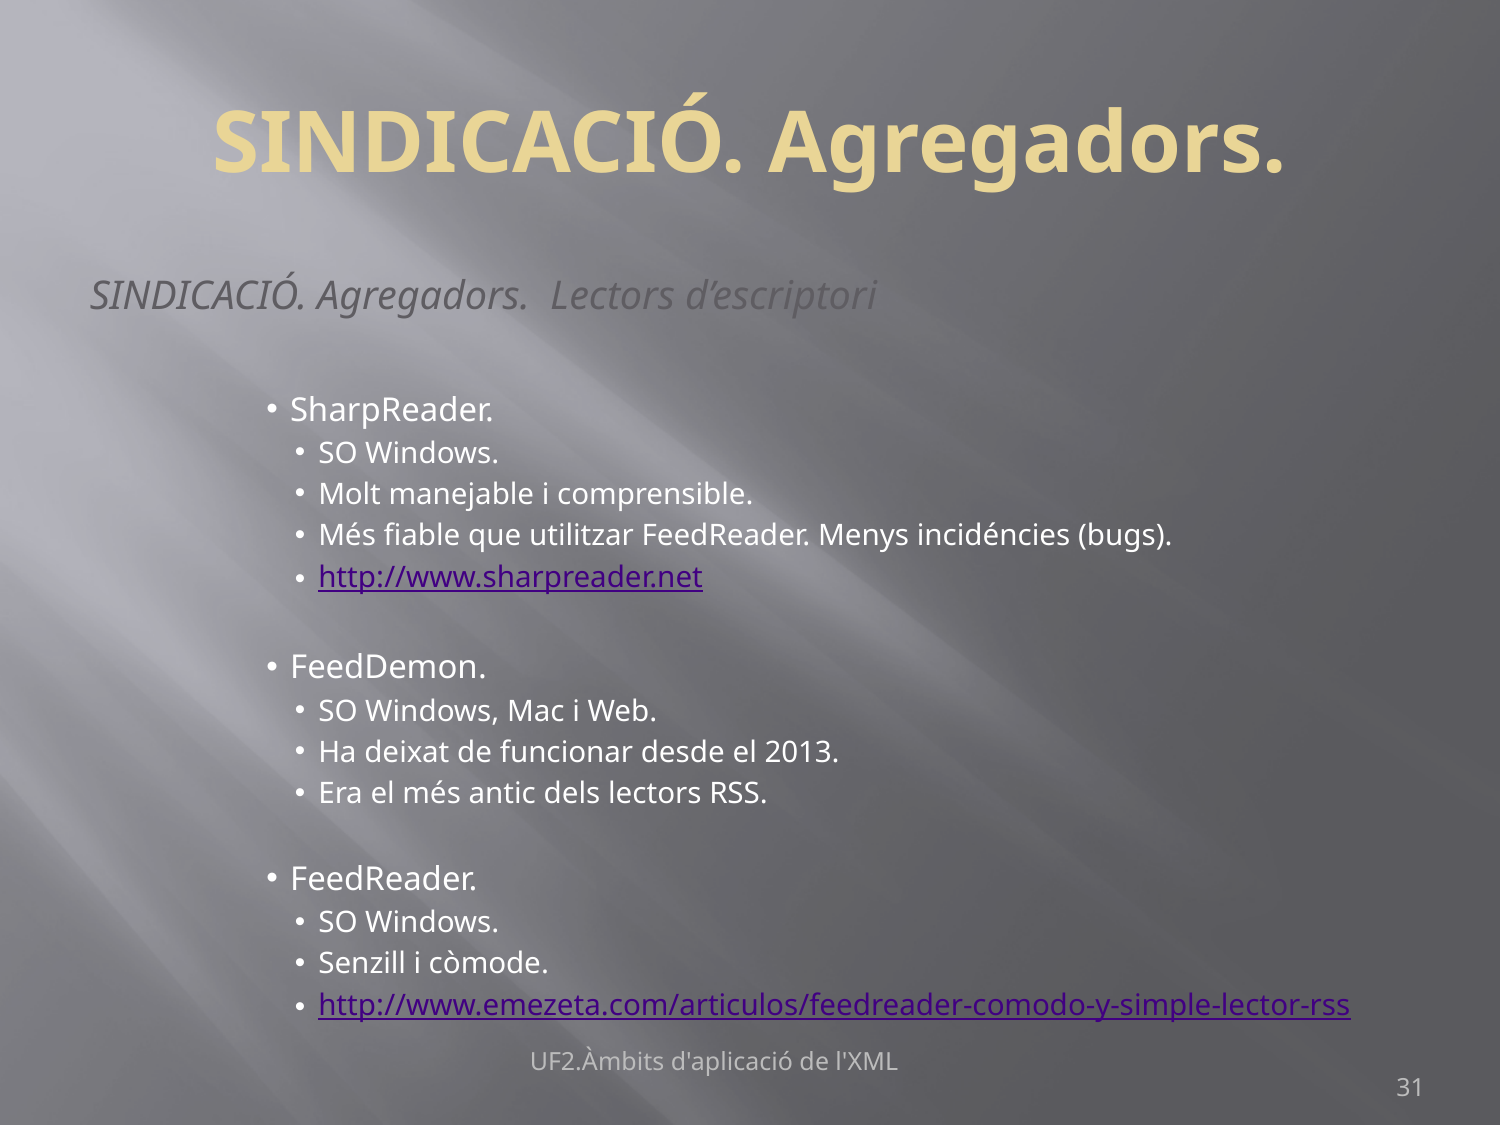

# SINDICACIÓ. Agregadors.
SINDICACIÓ. Agregadors. Lectors d’escriptori
SharpReader.
SO Windows.
Molt manejable i comprensible.
Més fiable que utilitzar FeedReader. Menys incidéncies (bugs).
http://www.sharpreader.net
FeedDemon.
SO Windows, Mac i Web.
Ha deixat de funcionar desde el 2013.
Era el més antic dels lectors RSS.
FeedReader.
SO Windows.
Senzill i còmode.
http://www.emezeta.com/articulos/feedreader-comodo-y-simple-lector-rss
UF2.Àmbits d'aplicació de l'XML